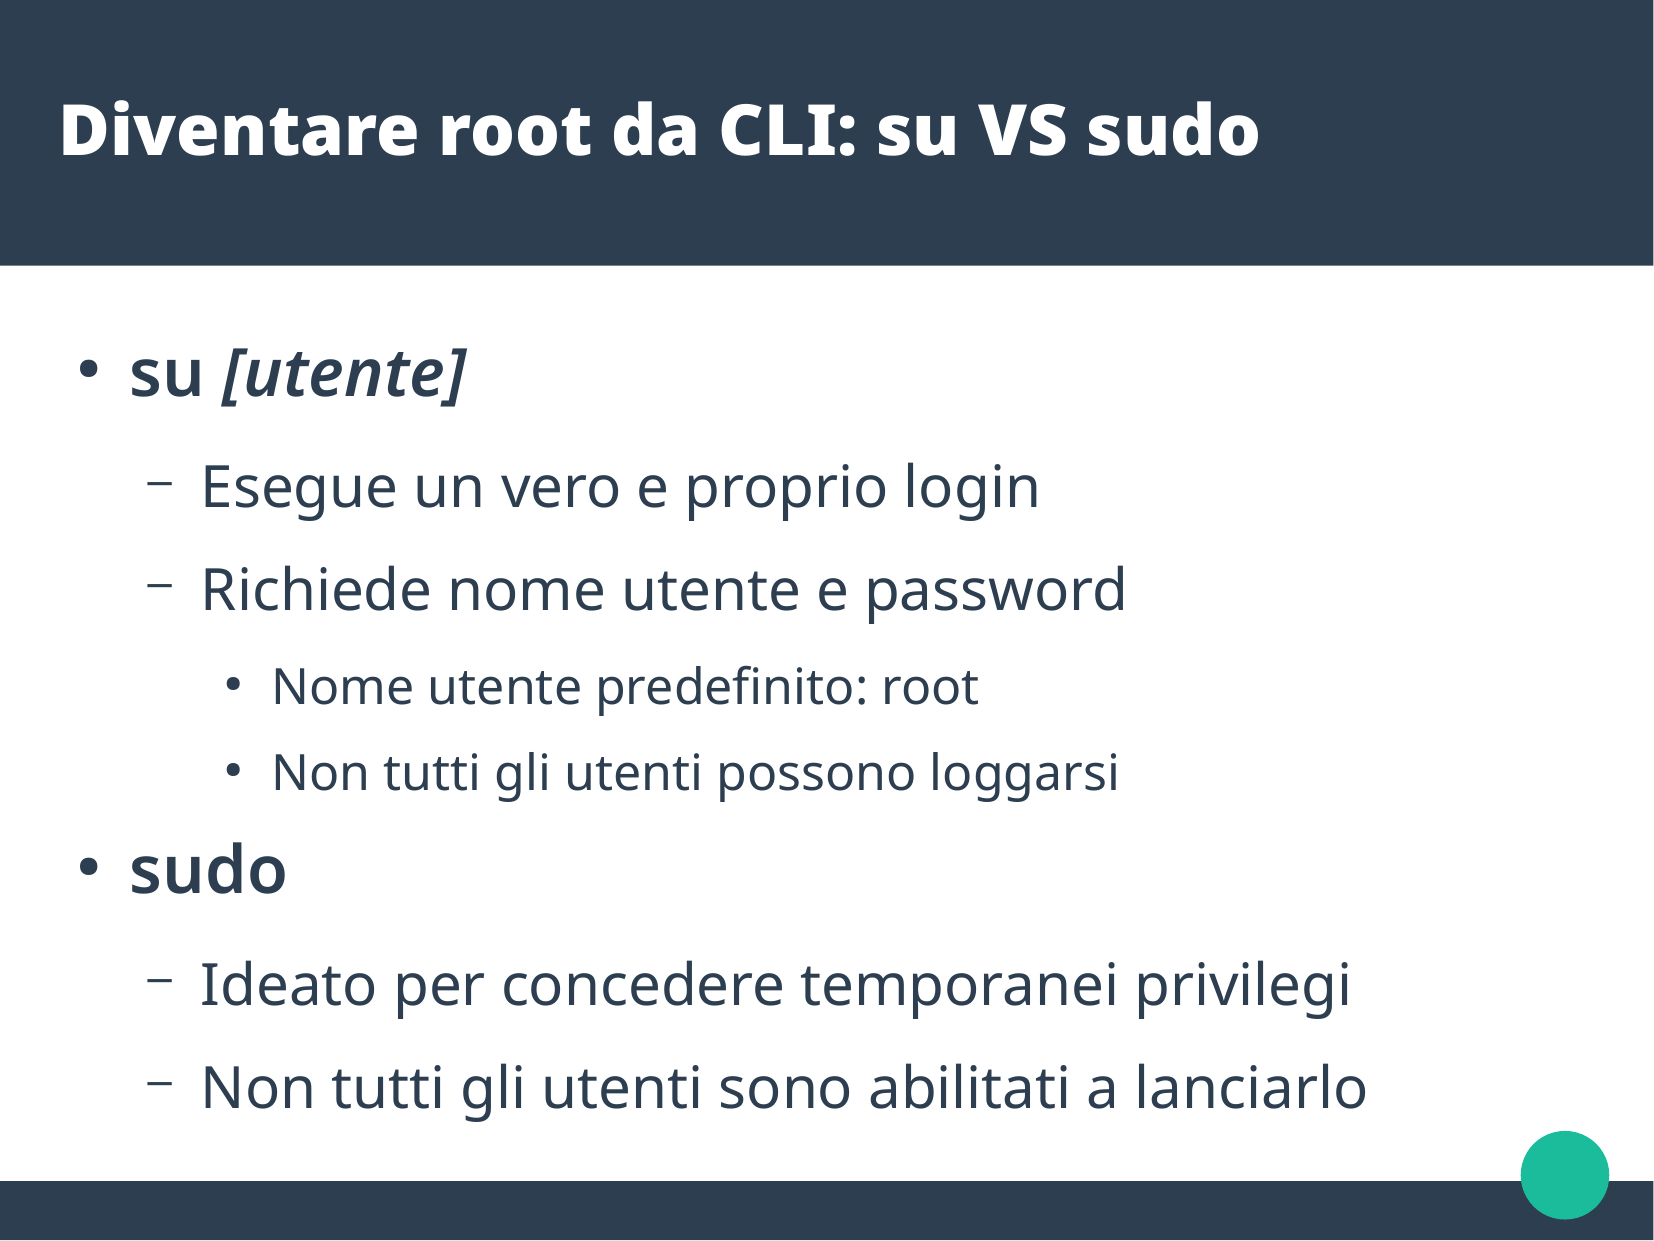

# Diventare root da CLI: su VS sudo
su [utente]
Esegue un vero e proprio login
Richiede nome utente e password
Nome utente predefinito: root
Non tutti gli utenti possono loggarsi
sudo
Ideato per concedere temporanei privilegi
Non tutti gli utenti sono abilitati a lanciarlo